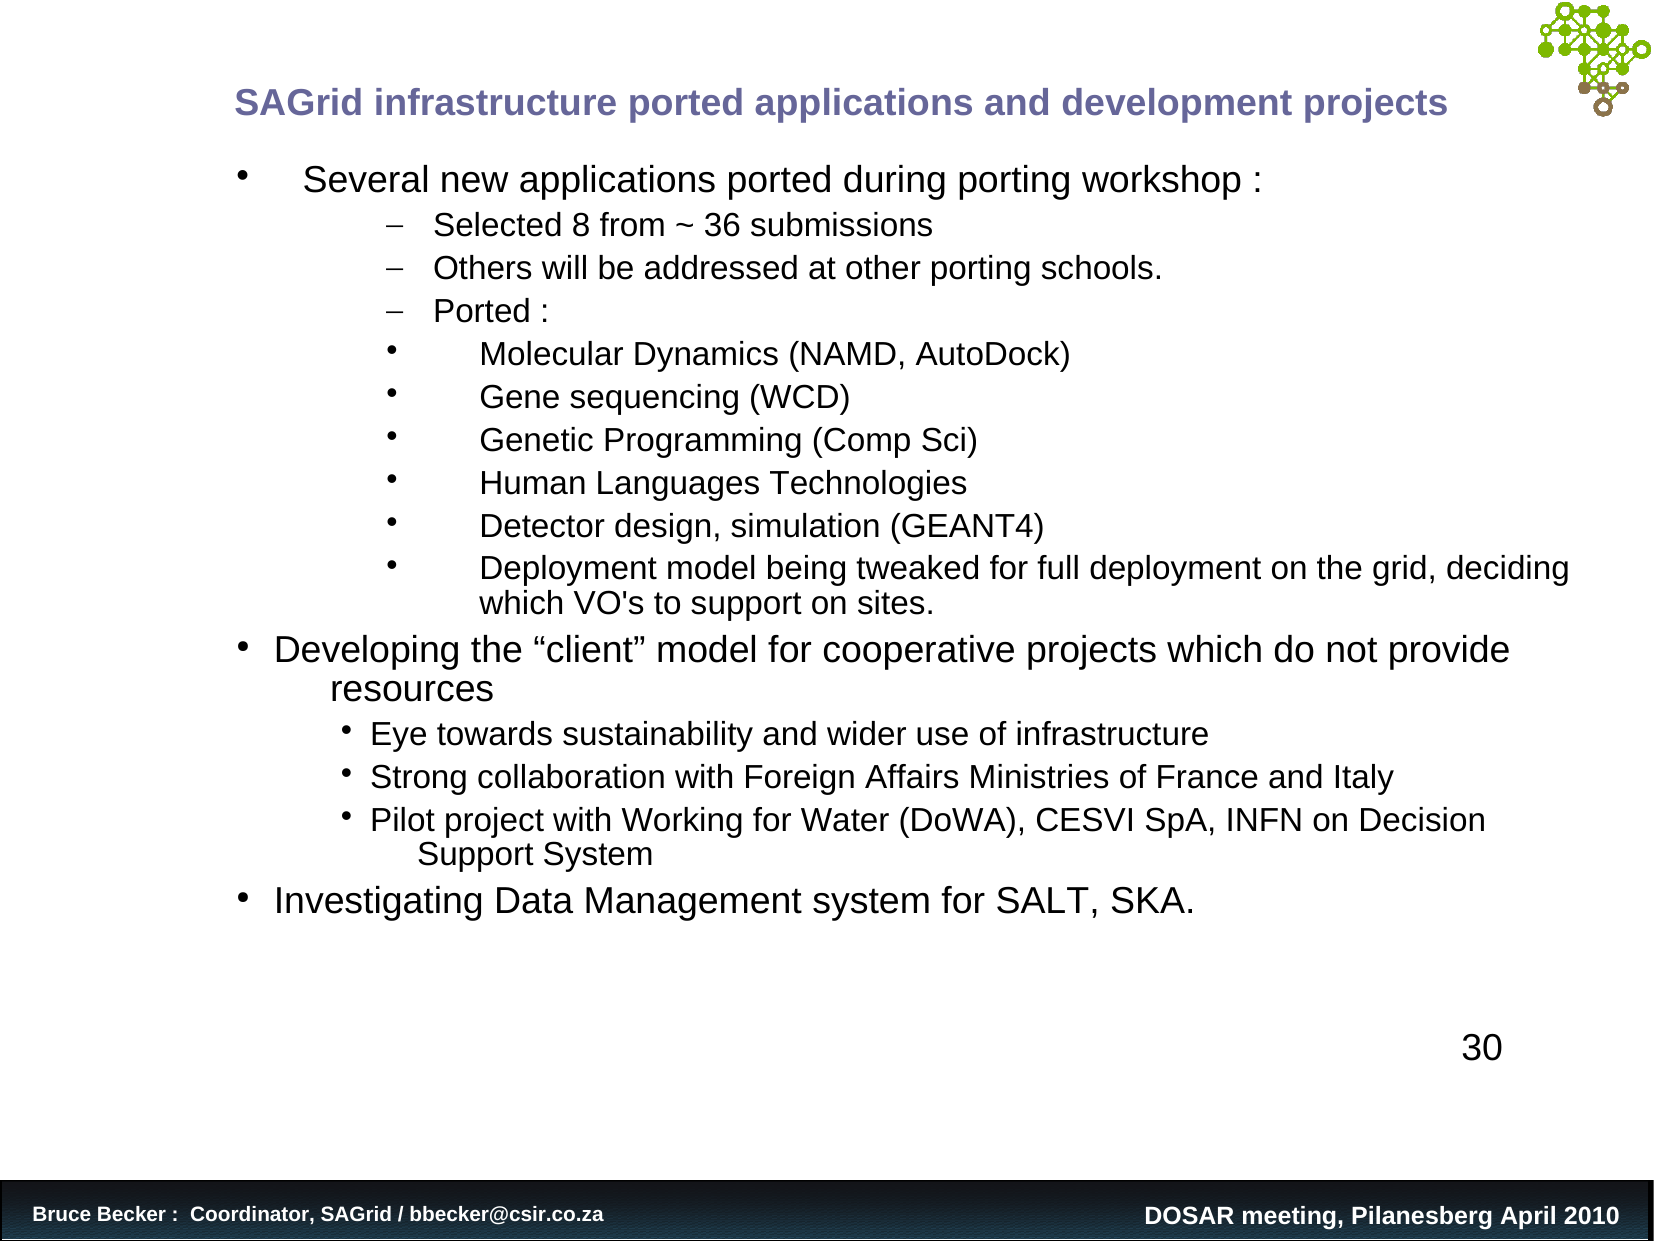

# SAGrid infrastructure ported applications and development projects
 Several new applications ported during porting workshop :
Selected 8 from ~ 36 submissions
Others will be addressed at other porting schools.
Ported :
Molecular Dynamics (NAMD, AutoDock)
Gene sequencing (WCD)
Genetic Programming (Comp Sci)
Human Languages Technologies
Detector design, simulation (GEANT4)
Deployment model being tweaked for full deployment on the grid, deciding which VO's to support on sites.
Developing the “client” model for cooperative projects which do not provide resources
Eye towards sustainability and wider use of infrastructure
Strong collaboration with Foreign Affairs Ministries of France and Italy
Pilot project with Working for Water (DoWA), CESVI SpA, INFN on Decision Support System
Investigating Data Management system for SALT, SKA.
30